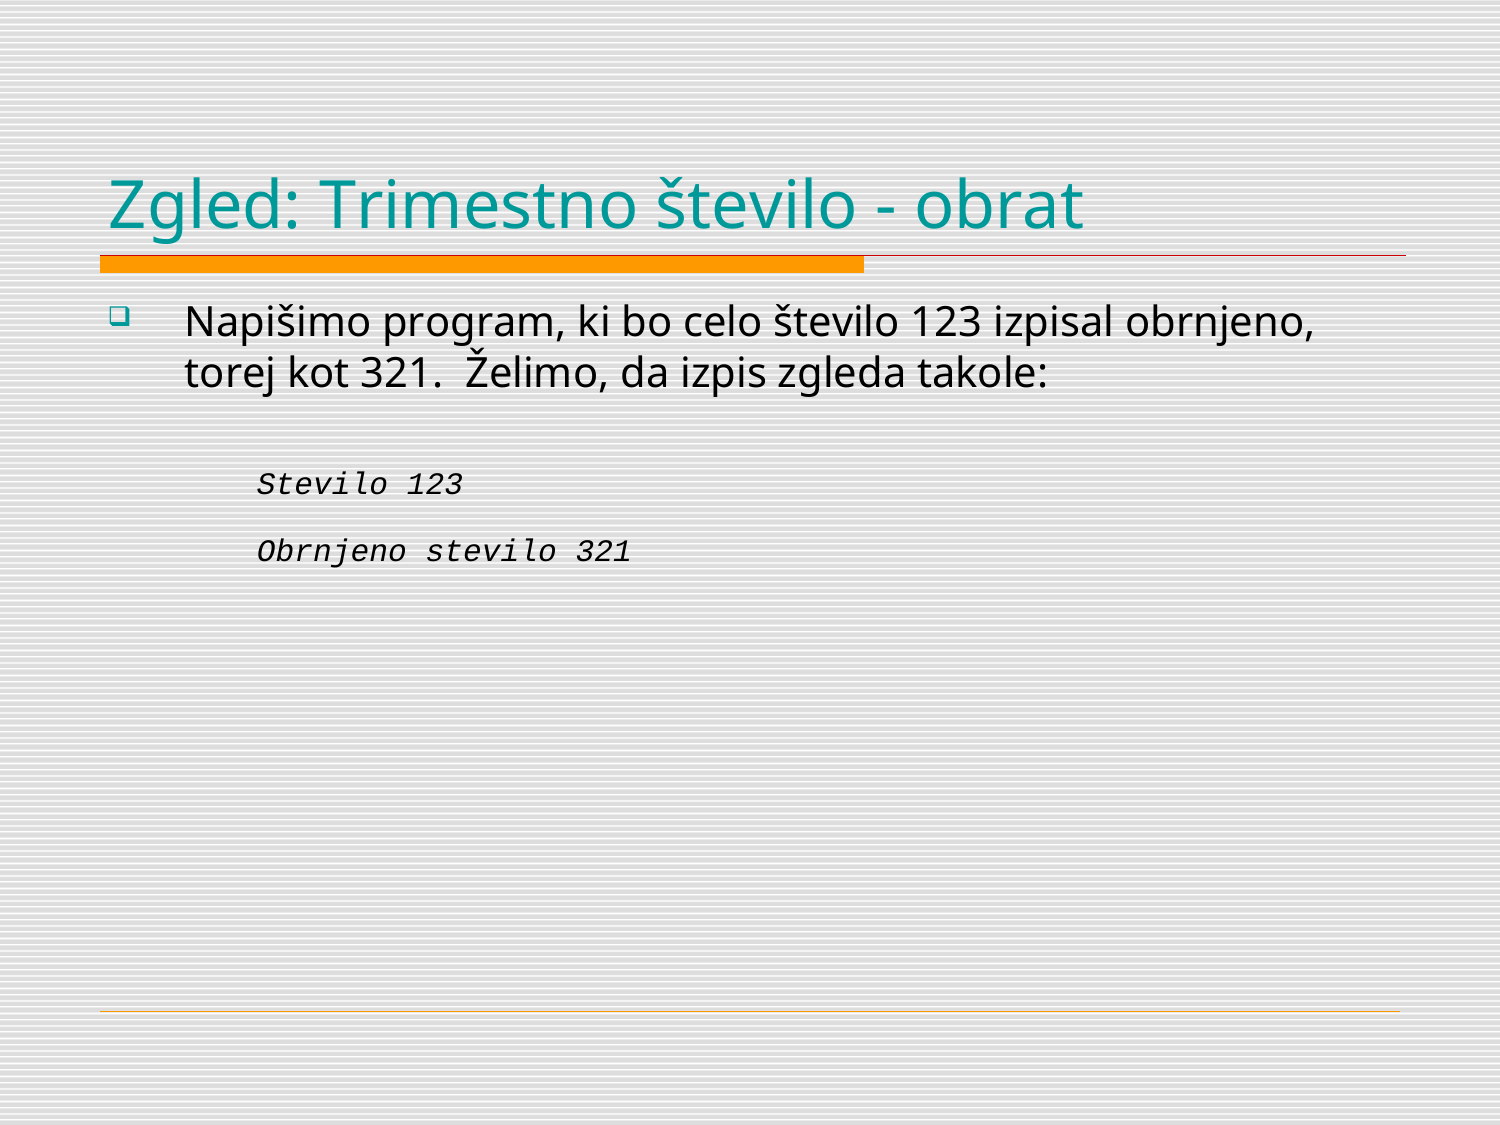

# Zgled: Trimestno število - obrat
Napišimo program, ki bo celo število 123 izpisal obrnjeno, torej kot 321. Želimo, da izpis zgleda takole:
Stevilo 123
Obrnjeno stevilo 321